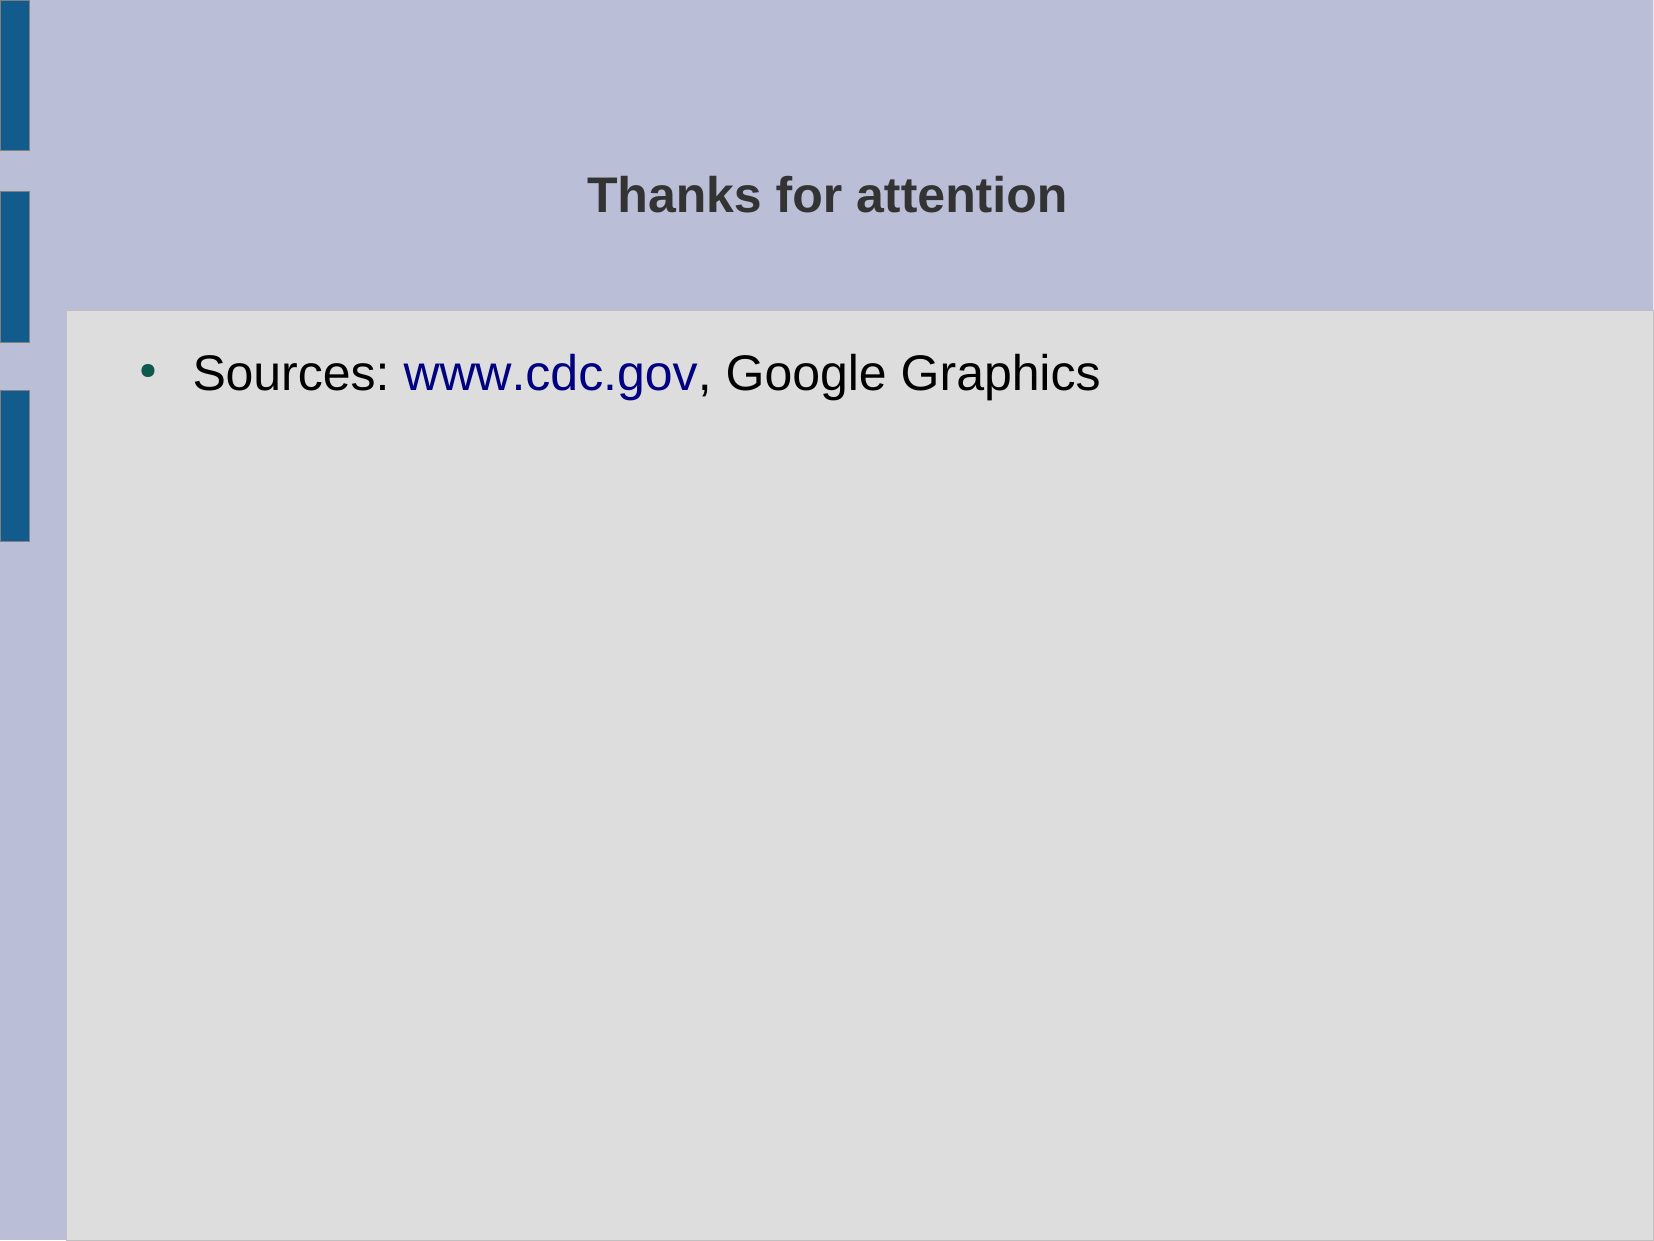

# Thanks for attention
Sources: www.cdc.gov, Google Graphics